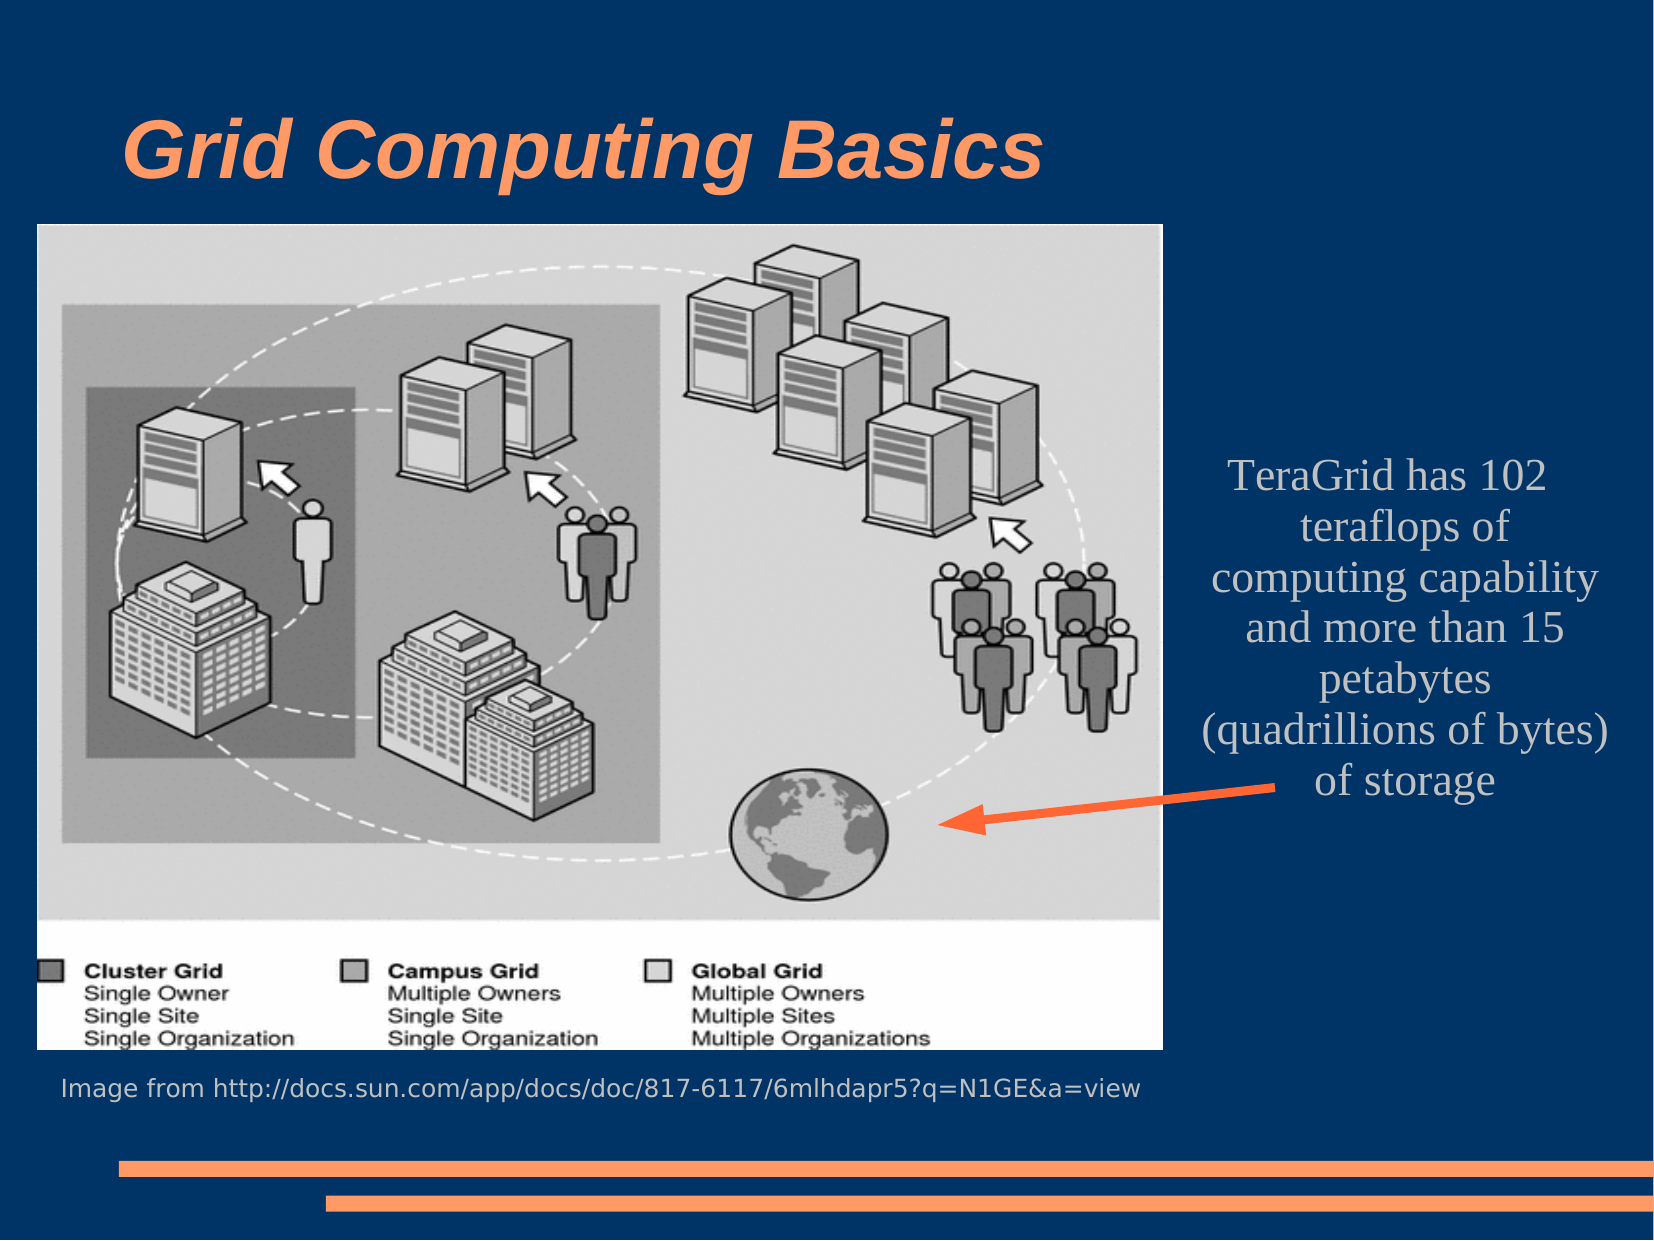

# Grid Computing Basics
TeraGrid has 102 teraflops of computing capability and more than 15 petabytes (quadrillions of bytes) of storage
Image from http://docs.sun.com/app/docs/doc/817-6117/6mlhdapr5?q=N1GE&a=view